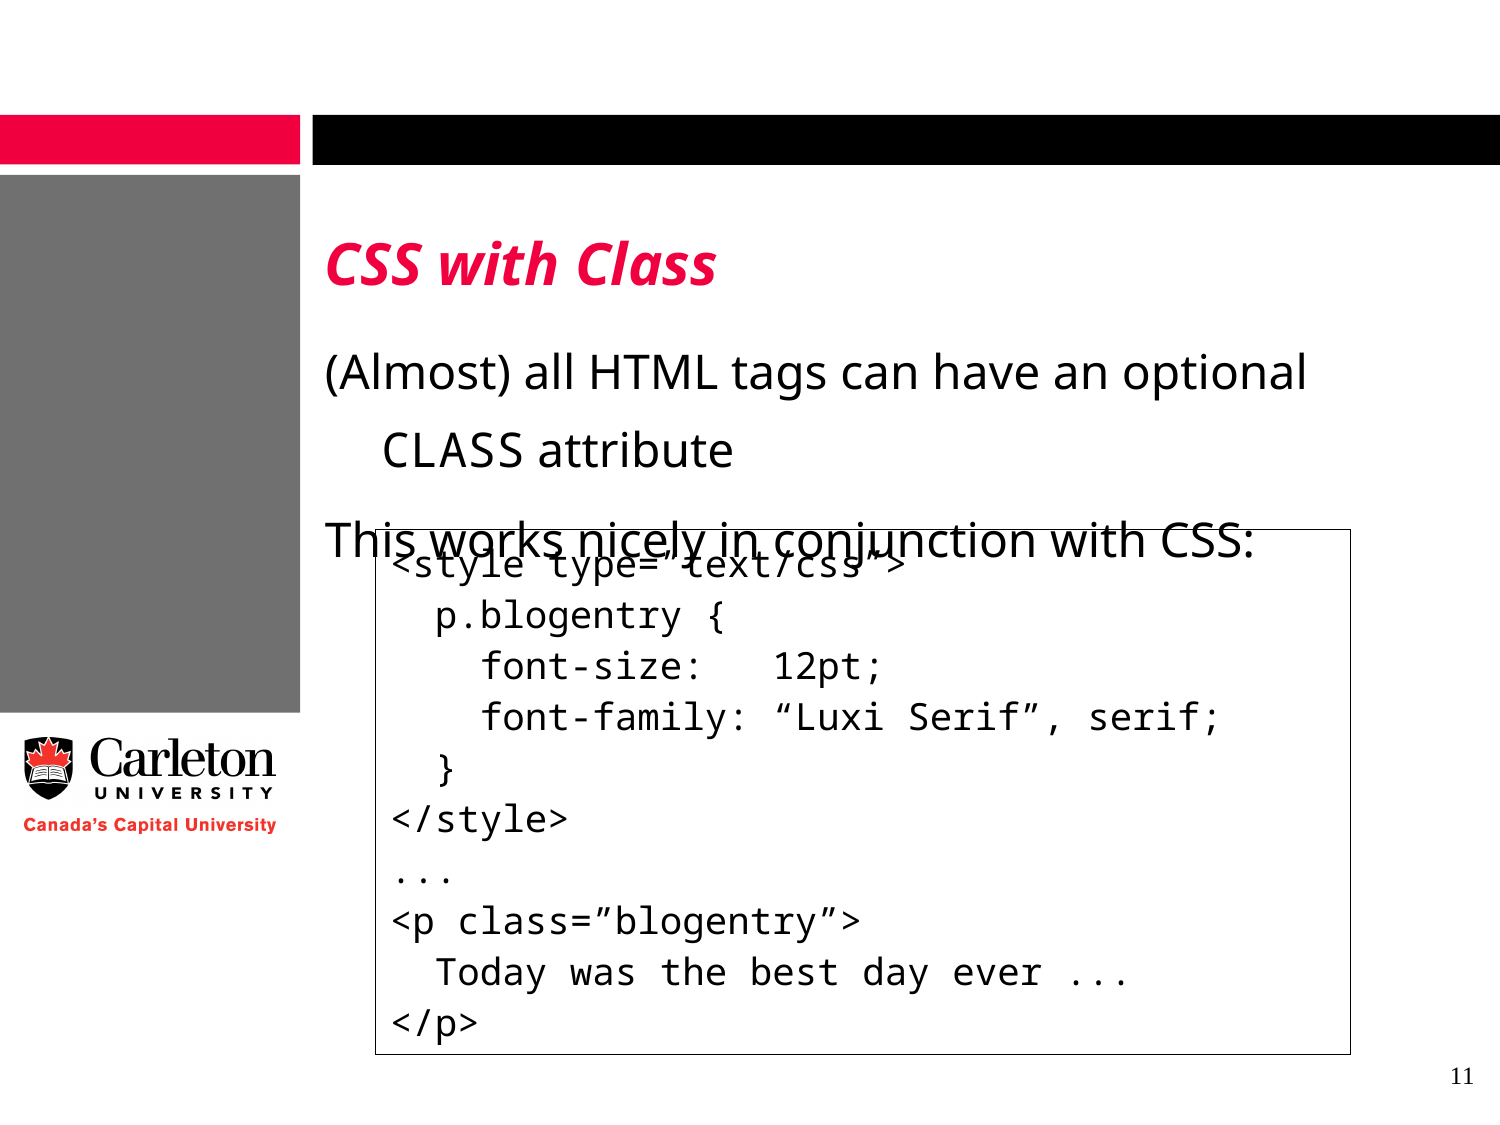

# CSS with Class
(Almost) all HTML tags can have an optional CLASS attribute
This works nicely in conjunction with CSS:
<style type=”text/css”>
 p.blogentry {
 font-size: 12pt;
 font-family: “Luxi Serif”, serif;
 }
</style>
...
<p class=”blogentry”>
 Today was the best day ever ...
</p>
11